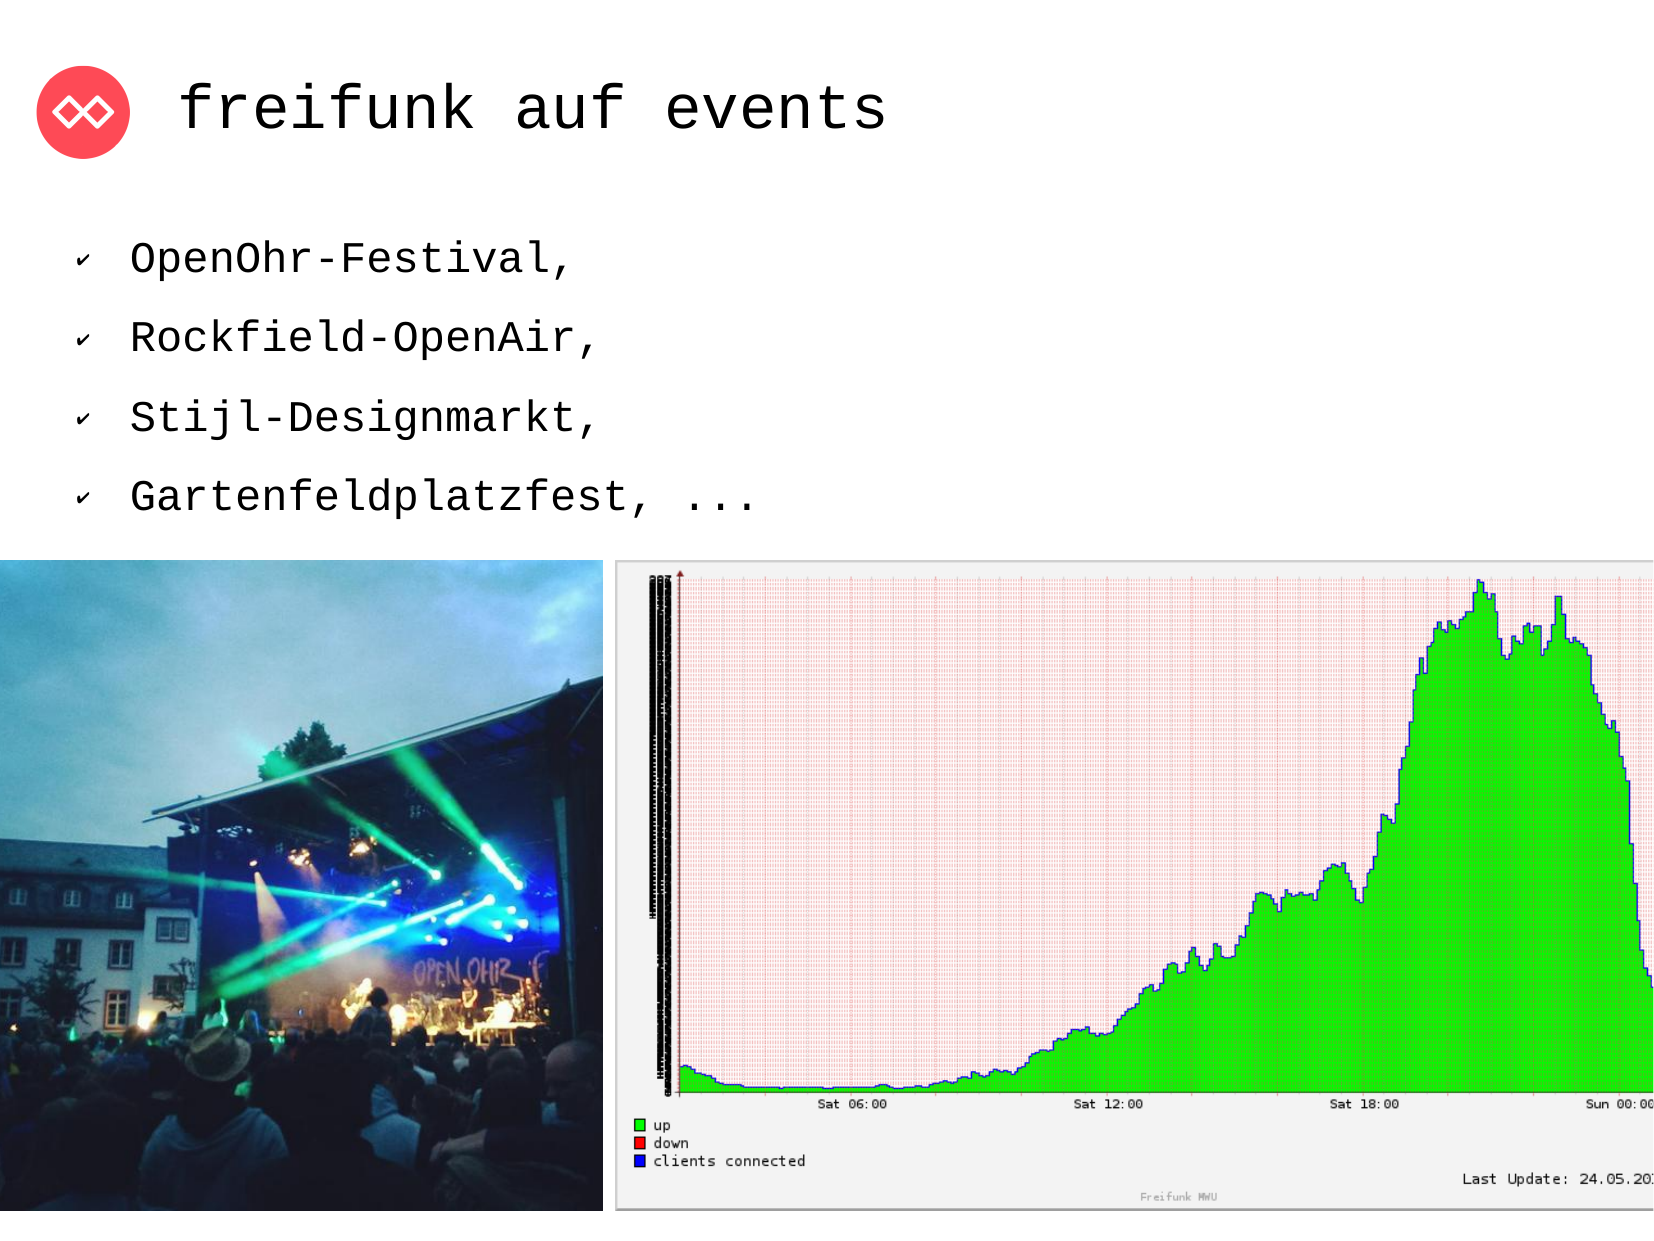

# freifunk auf events
OpenOhr-Festival,
Rockfield-OpenAir,
Stijl-Designmarkt,
Gartenfeldplatzfest, ...